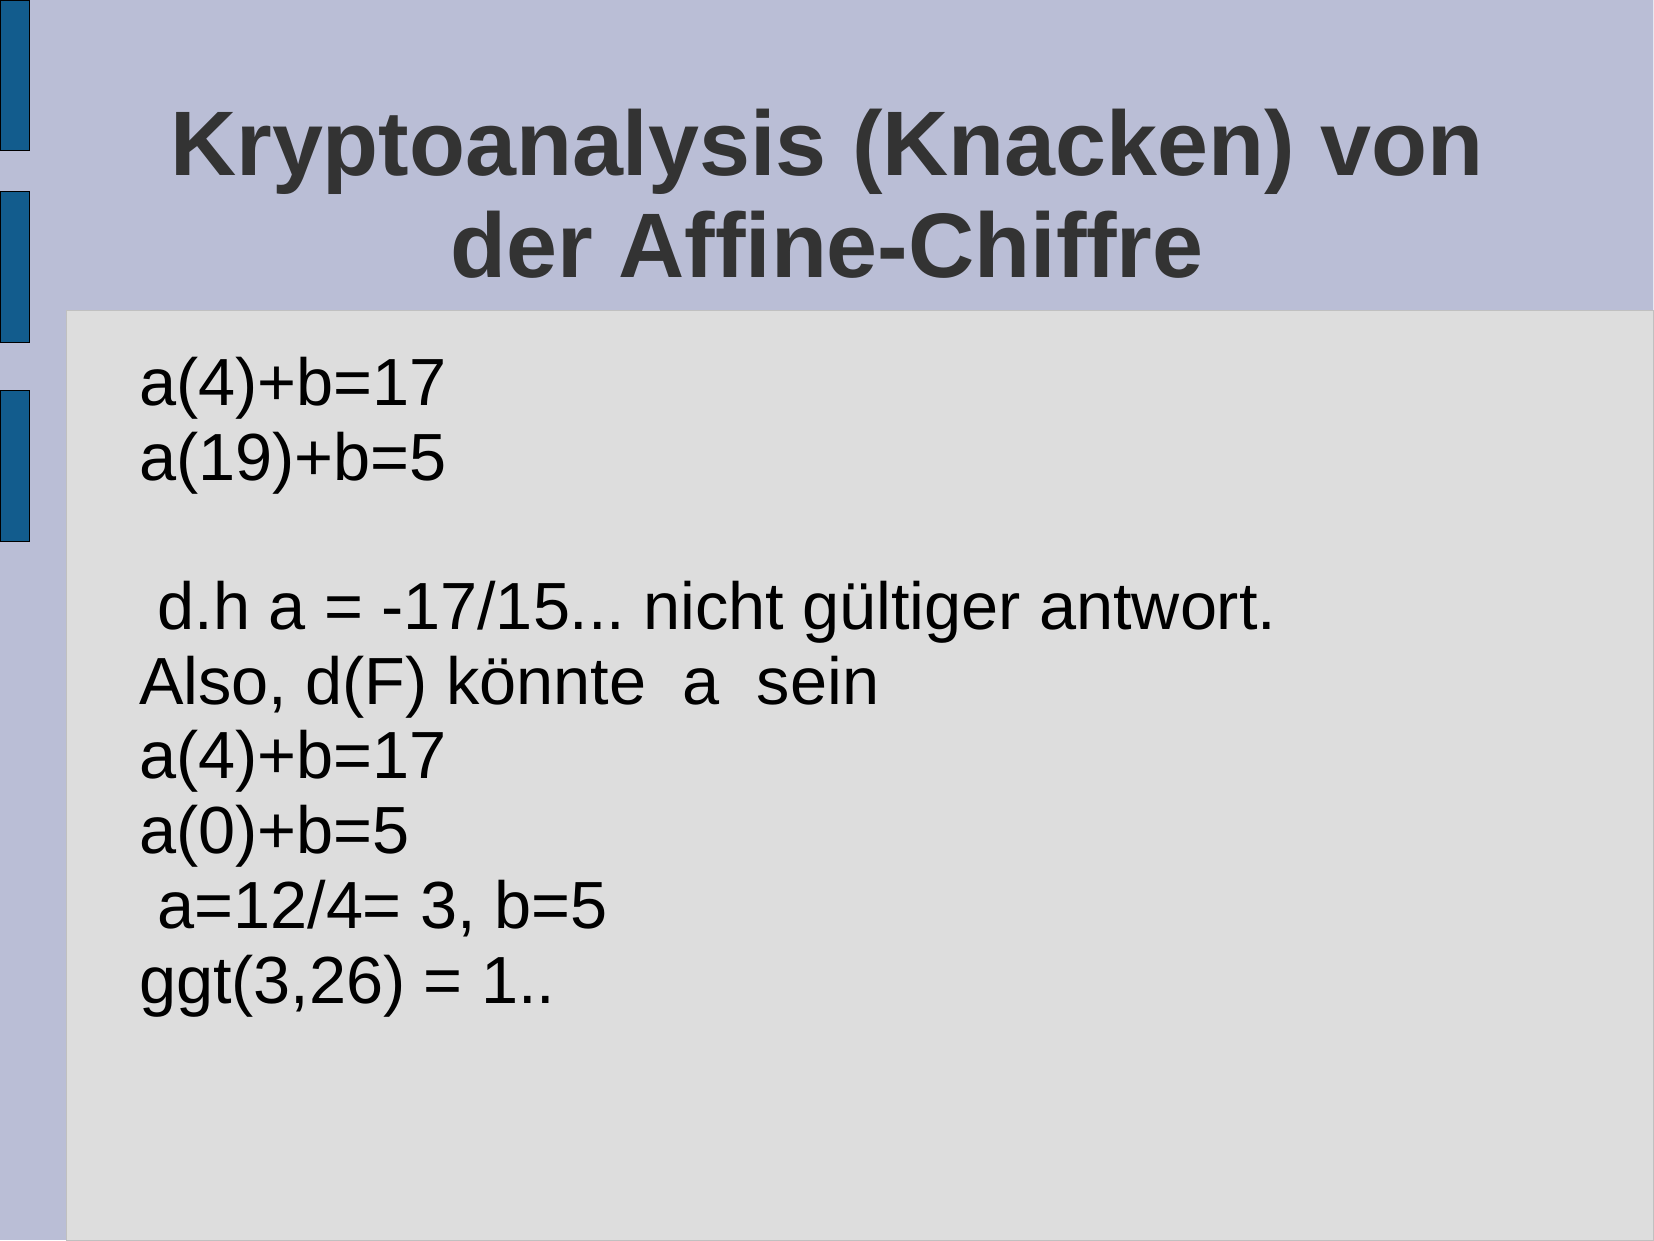

# Kryptoanalysis (Knacken) von der Affine-Chiffre
a(4)+b=17
a(19)+b=5
 d.h a = -17/15... nicht gültiger antwort.
Also, d(F) könnte a sein
a(4)+b=17
a(0)+b=5
 a=12/4= 3, b=5
ggt(3,26) = 1..